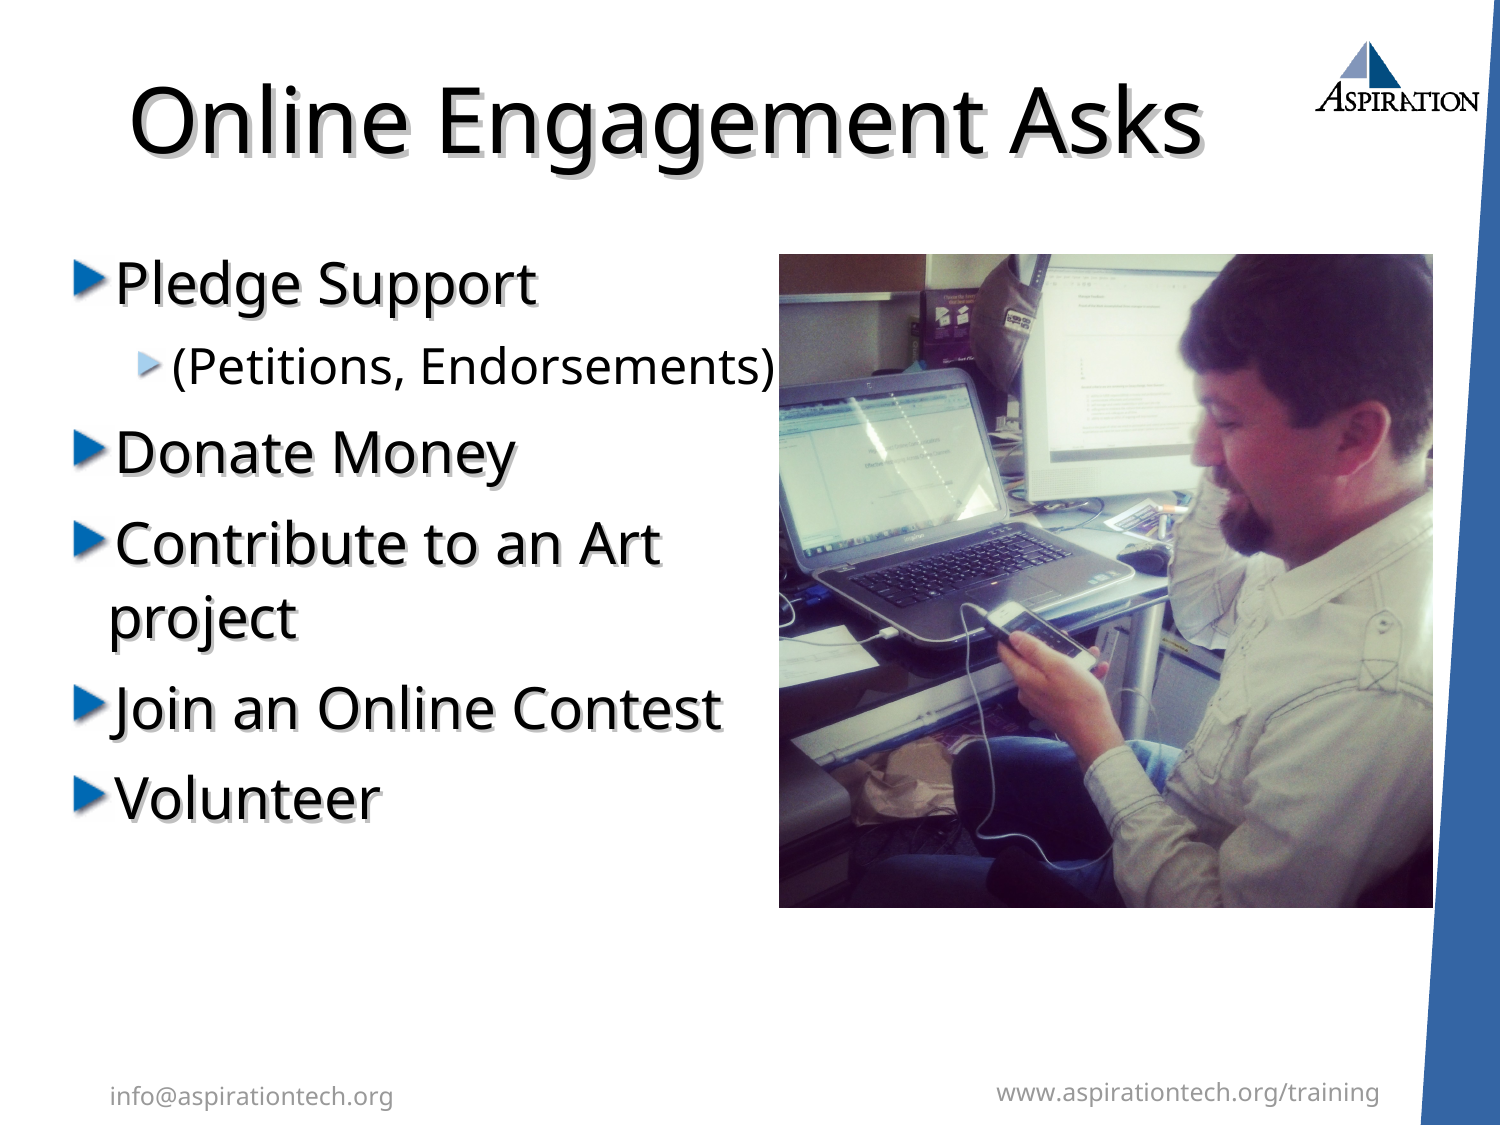

# Online Engagement Asks
Pledge Support
(Petitions, Endorsements)
Donate Money
Contribute to an Art project
Join an Online Contest
Volunteer